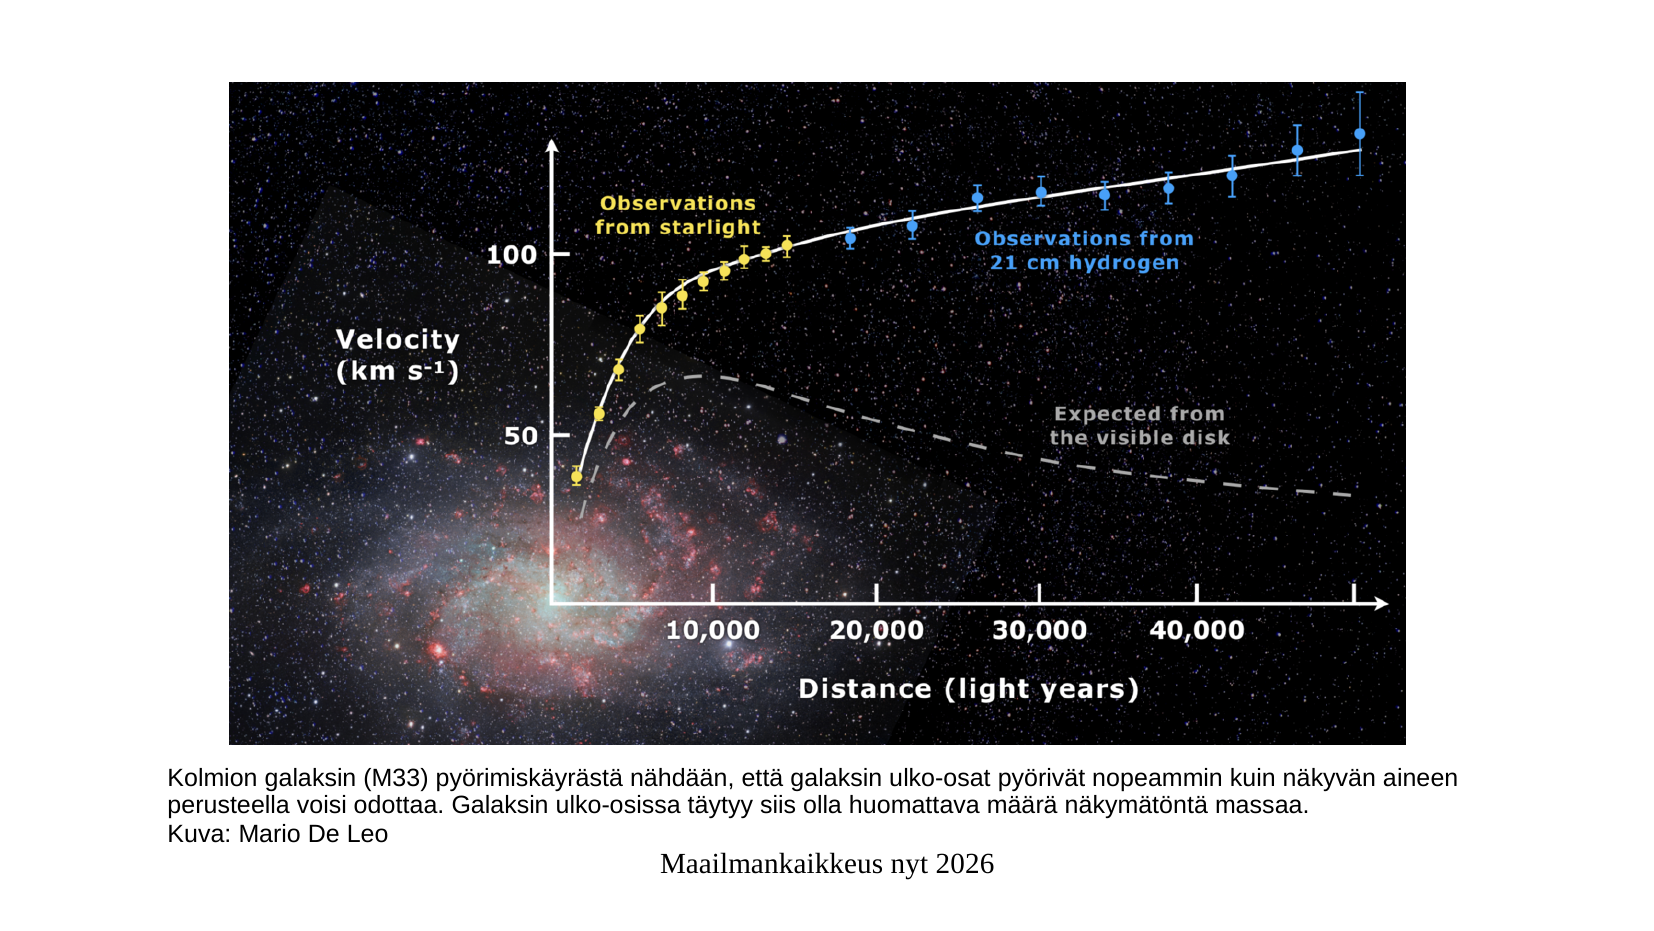

Kolmion galaksin (M33) pyörimiskäyrästä nähdään, että galaksin ulko-osat pyörivät nopeammin kuin näkyvän aineen perusteella voisi odottaa. Galaksin ulko-osissa täytyy siis olla huomattava määrä näkymätöntä massaa.
Kuva: Mario De Leo